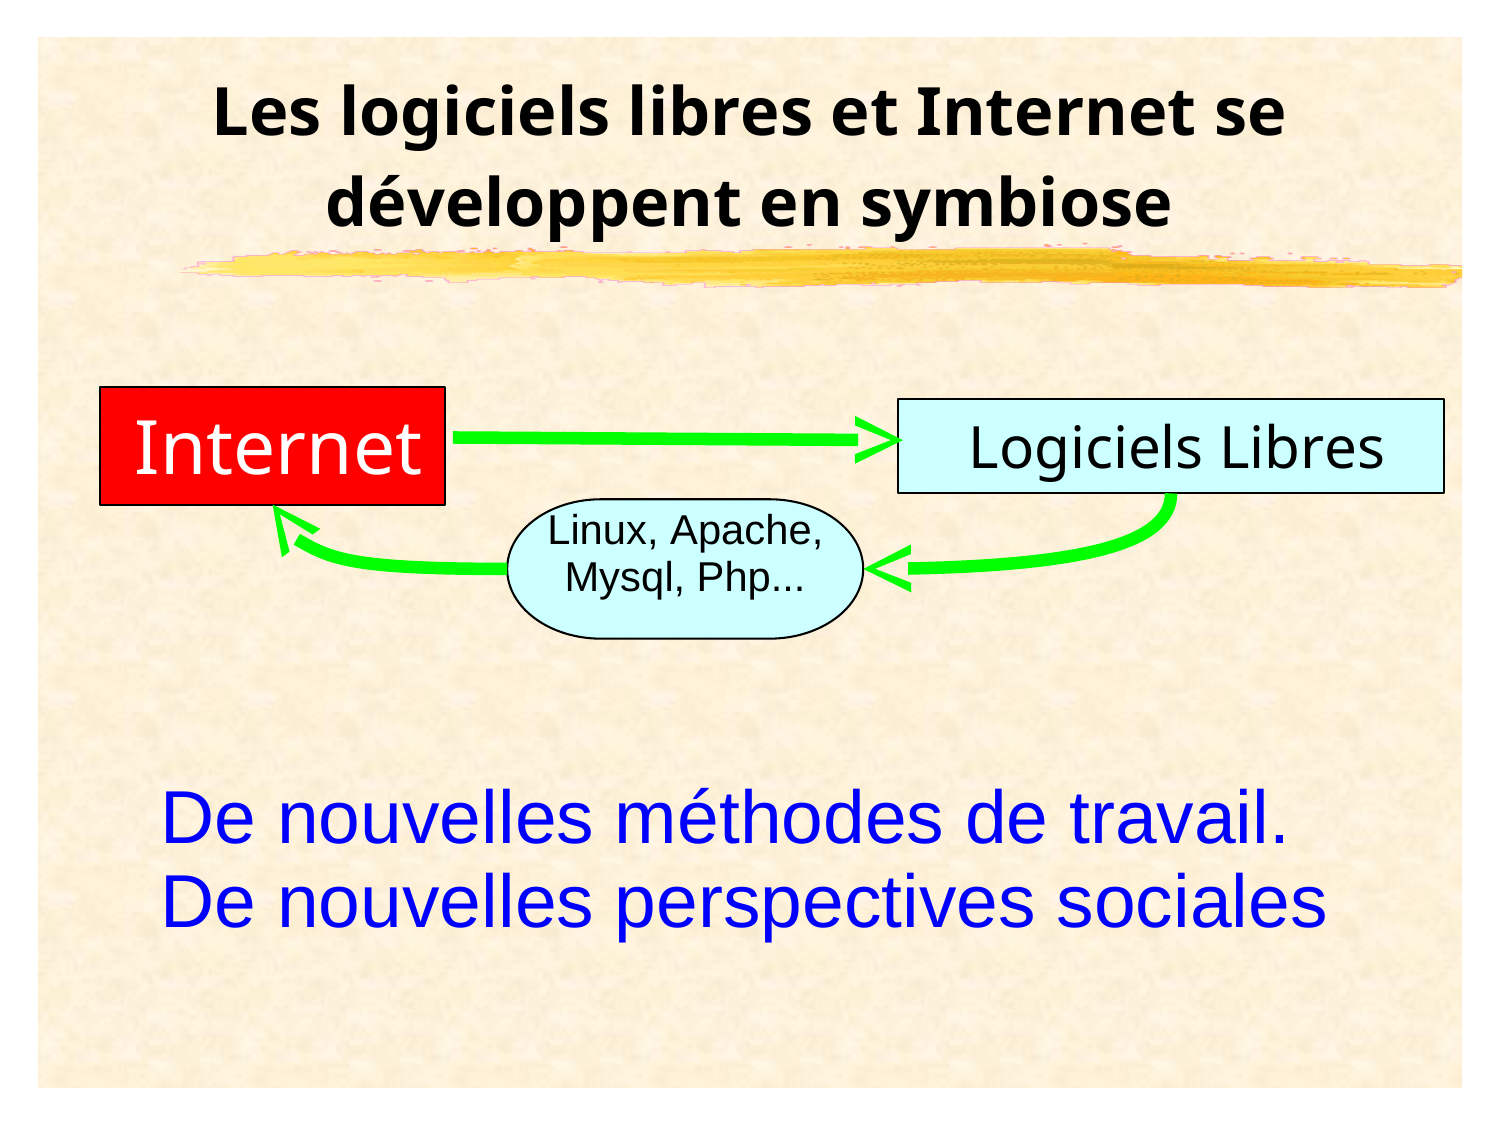

# Les logiciels libres et Internet se développent en symbiose
Internet
Logiciels Libres
Linux, Apache, Mysql, Php...
De nouvelles méthodes de travail.
De nouvelles perspectives sociales